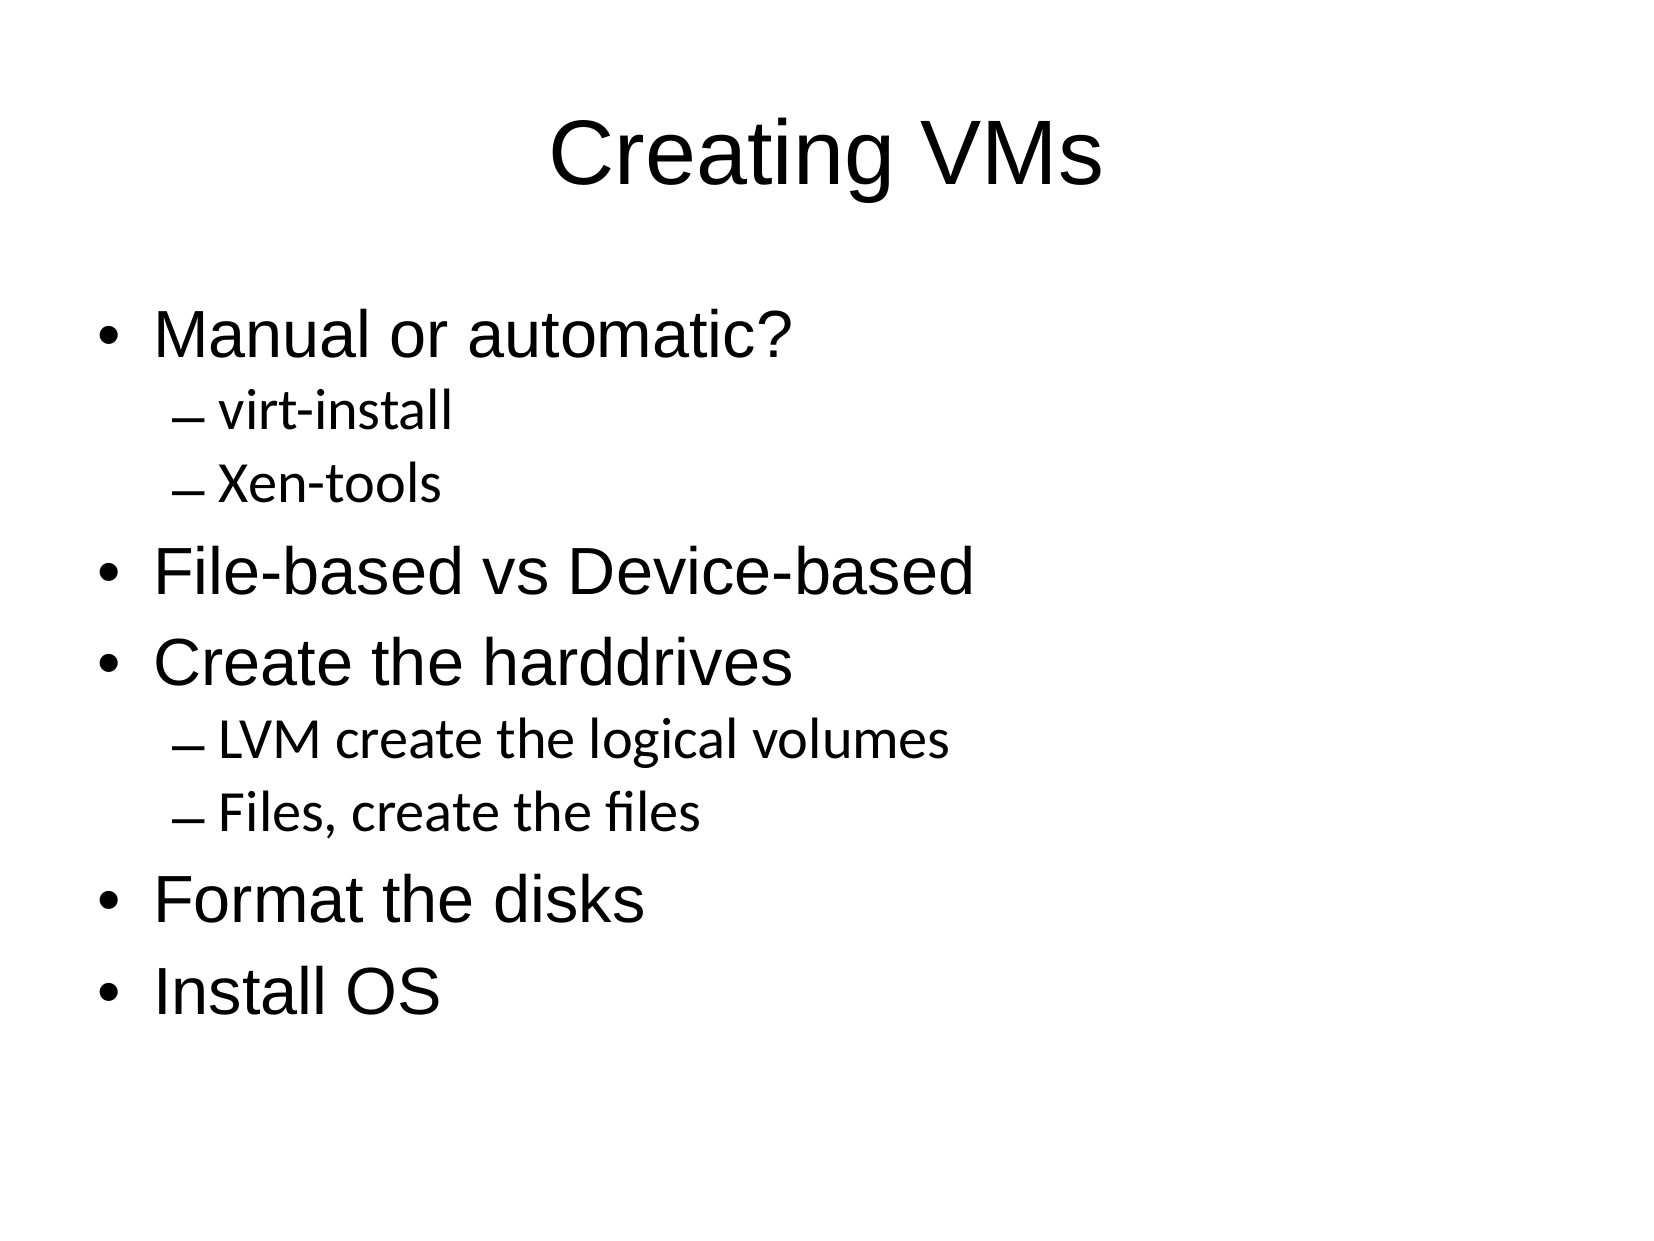

Creating VMs
Manual or automatic?
virt-install
Xen-tools
File-based vs Device-based
Create the harddrives
LVM create the logical volumes
Files, create the files
Format the disks
Install OS